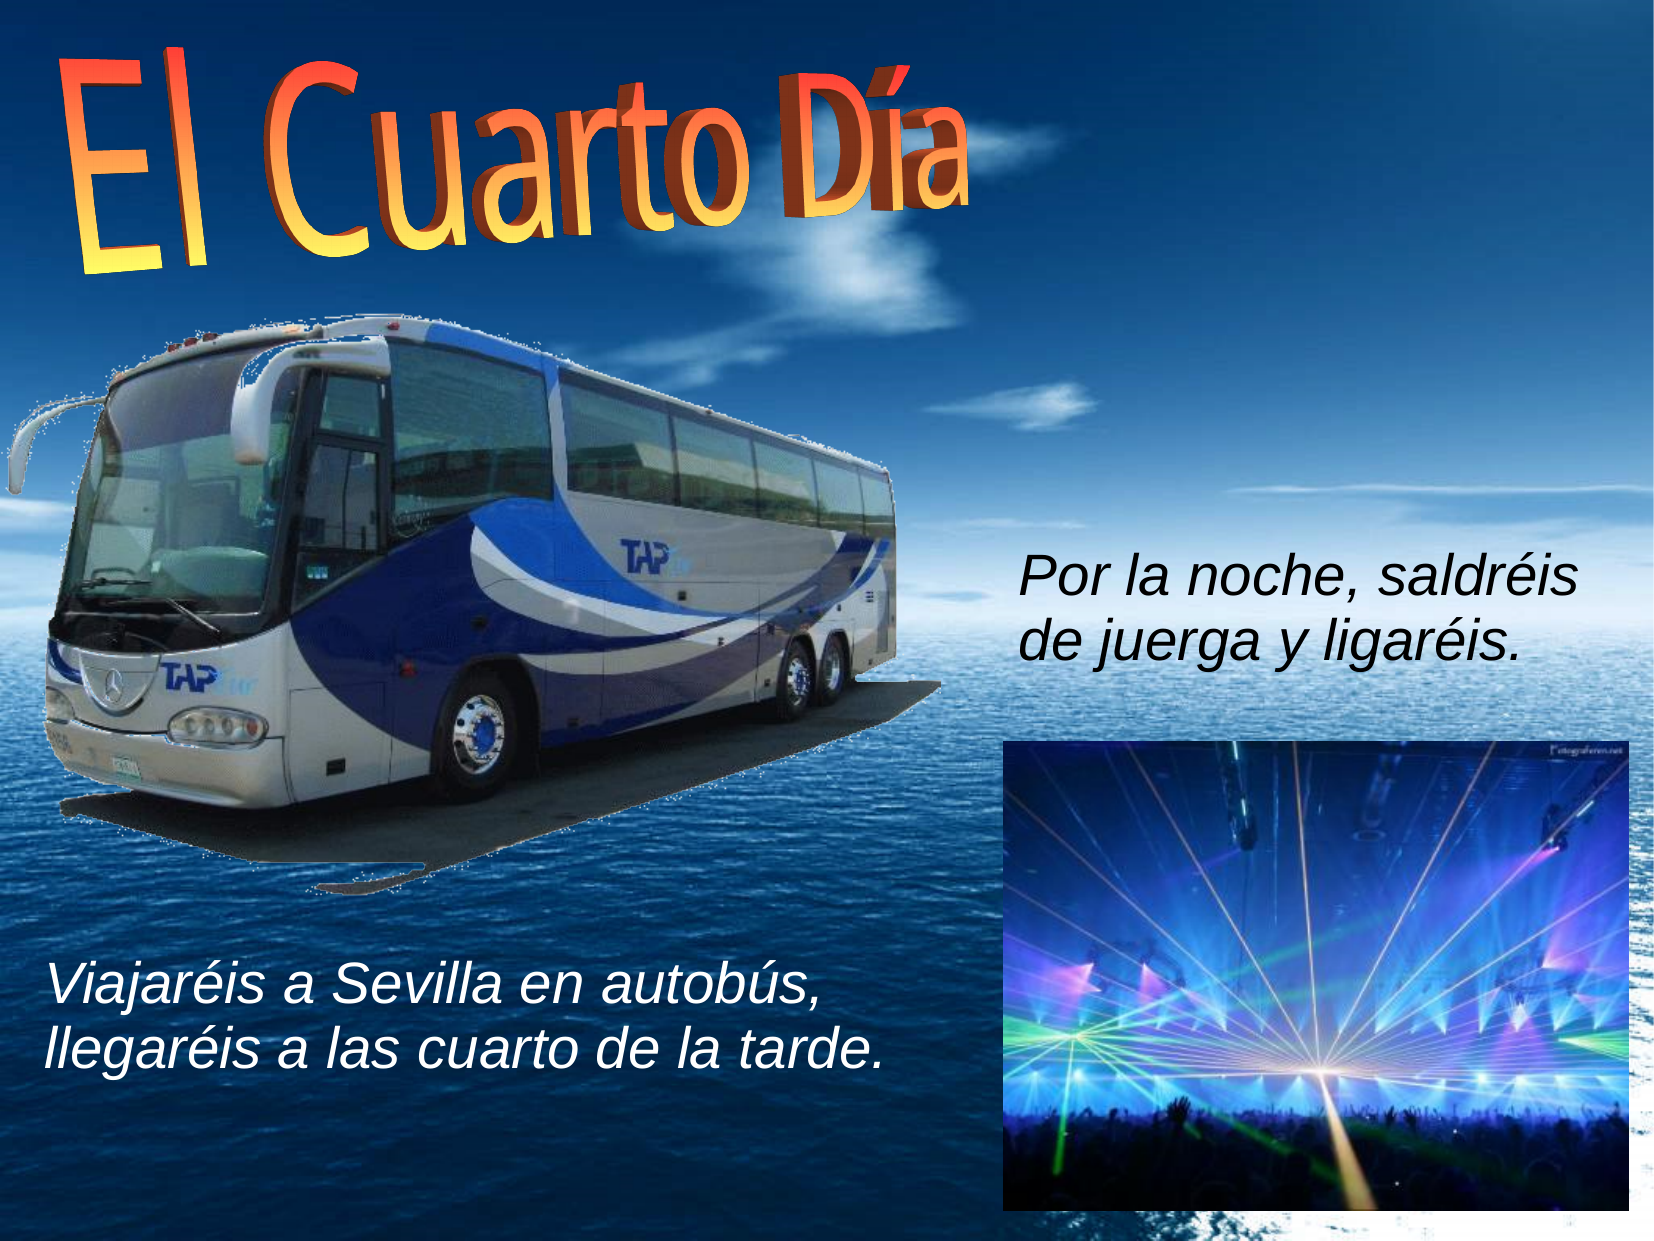

El Cuarto Día
Por la noche, saldréis de juerga y ligaréis.
Viajaréis a Sevilla en autobús, llegaréis a las cuarto de la tarde.